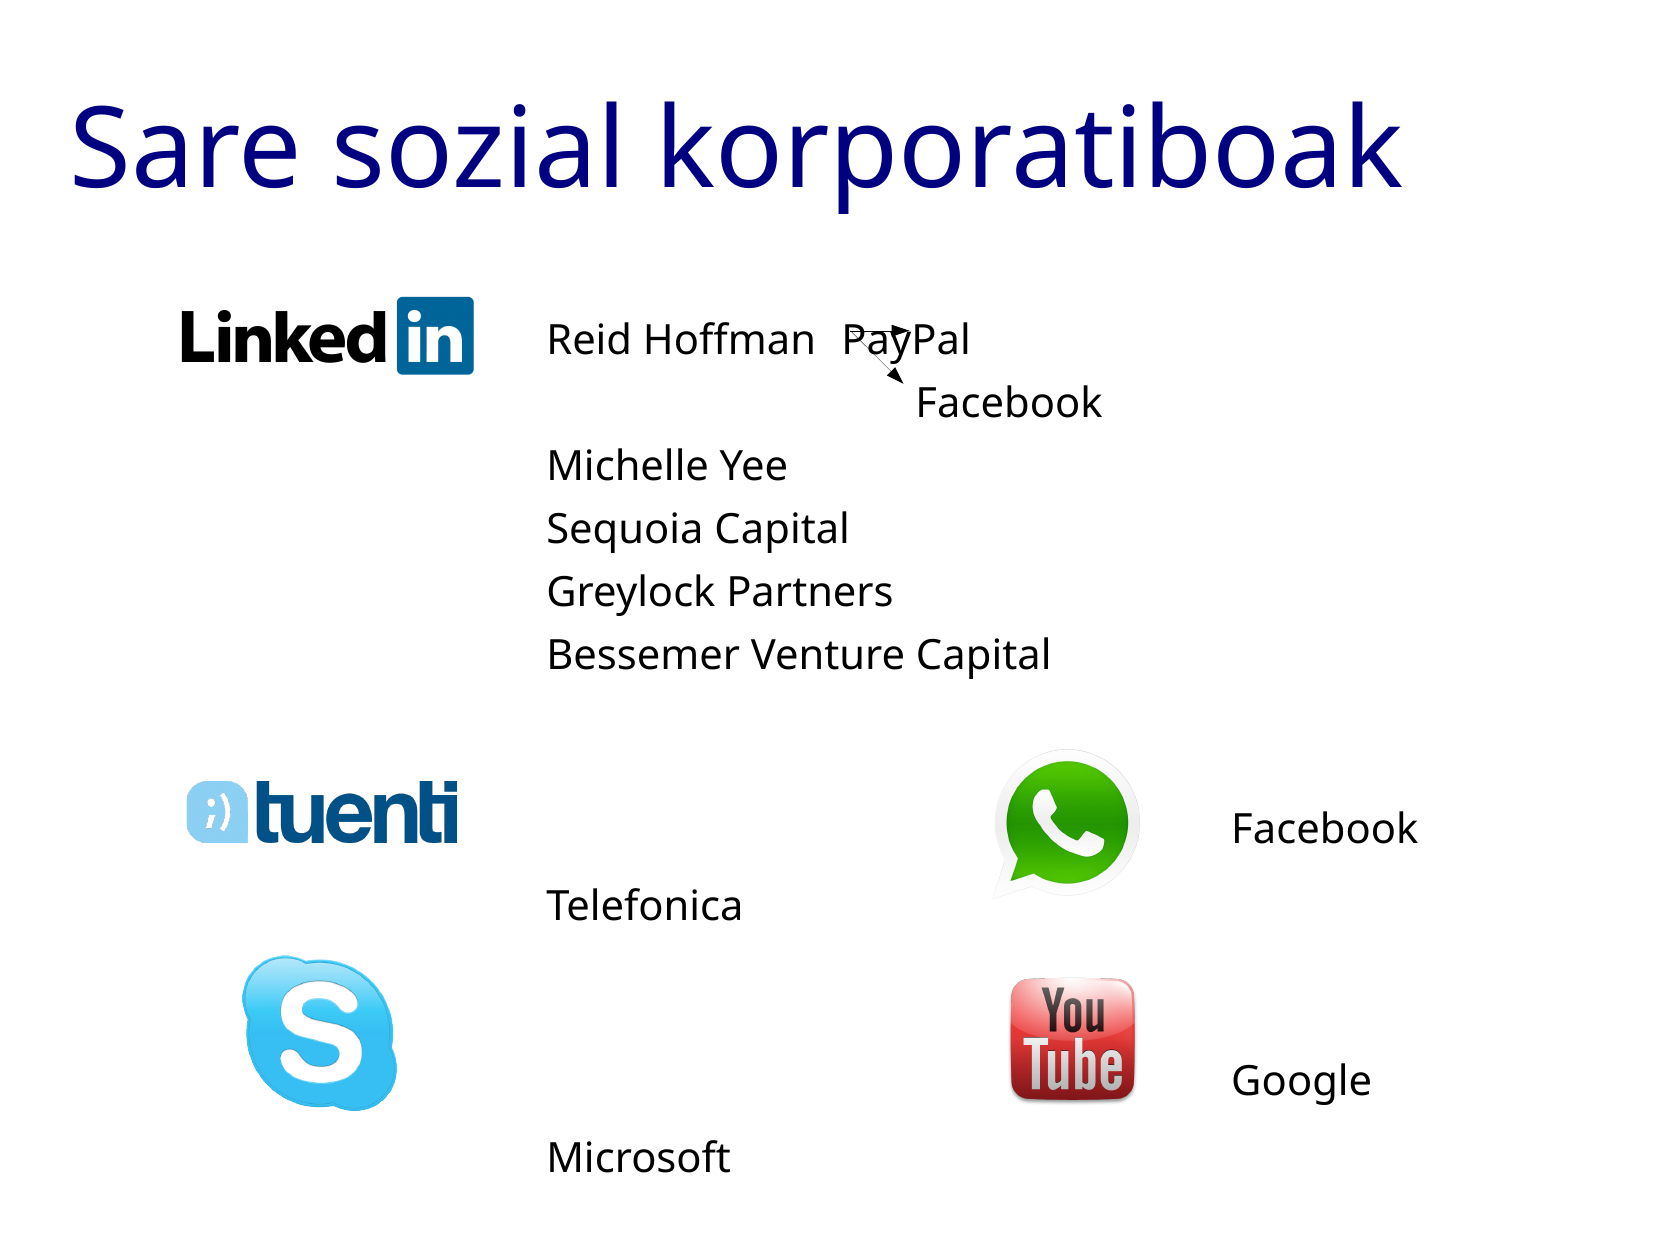

Sare sozial korporatiboak
Reid Hoffman	PayPal
					Facebook
Michelle Yee
Sequoia Capital
Greylock Partners
Bessemer Venture Capital
Telefonica
Microsoft
Facebook
Google